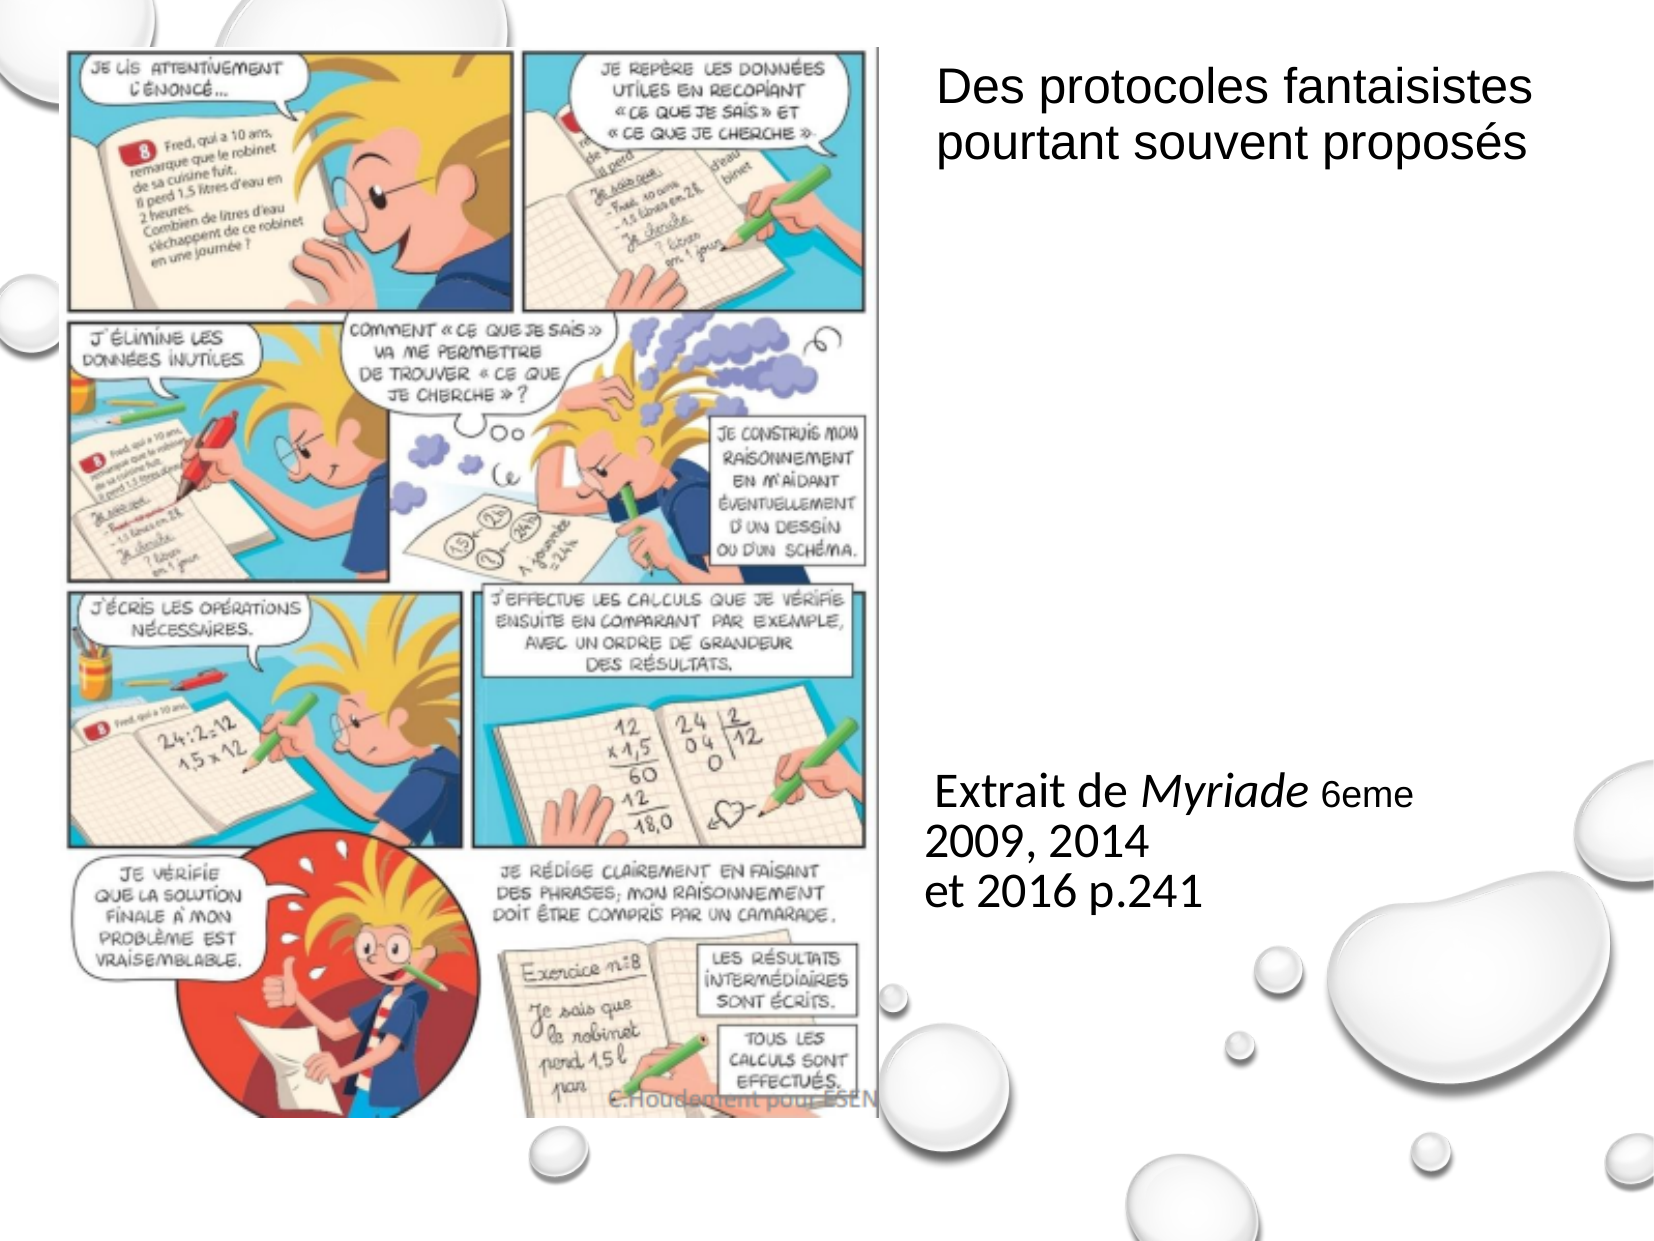

Des protocoles fantaisistes pourtant souvent proposés
 Extrait de Myriade 6eme
2009, 2014
et 2016 p.241